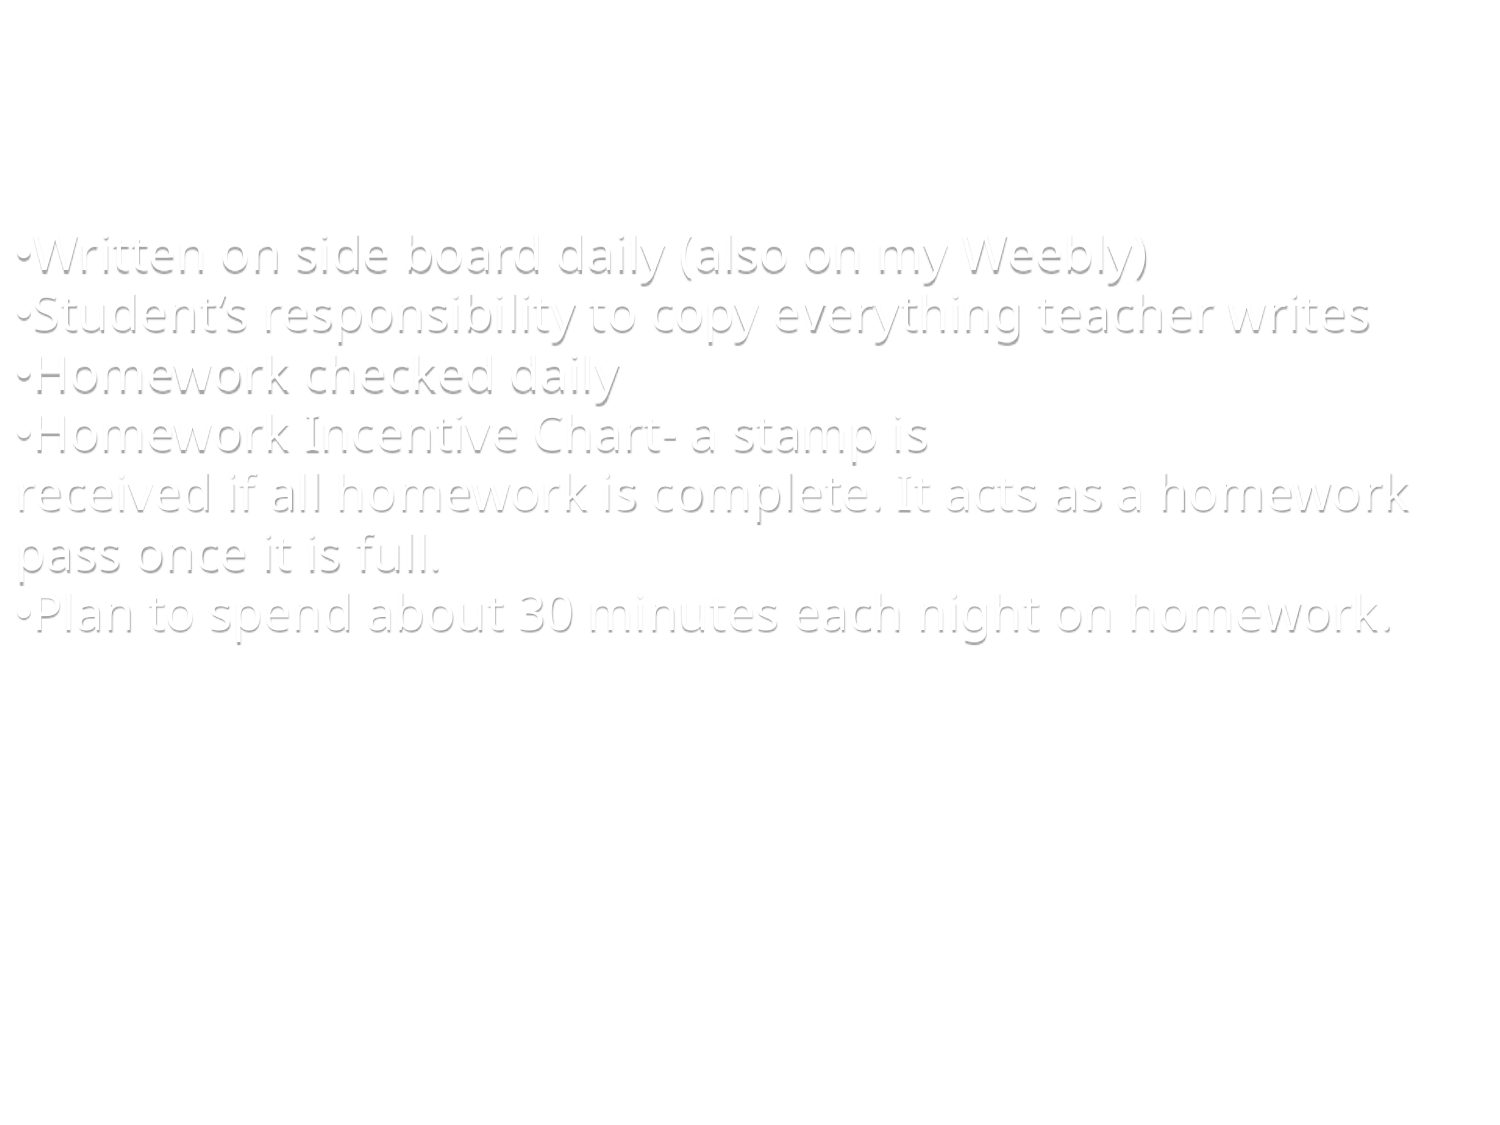

Written on side board daily (also on my Weebly)
Student’s responsibility to copy everything teacher writes
Homework checked daily
Homework Incentive Chart- a stamp is
received if all homework is complete. It acts as a homework pass once it is full.
Plan to spend about 30 minutes each night on homework.